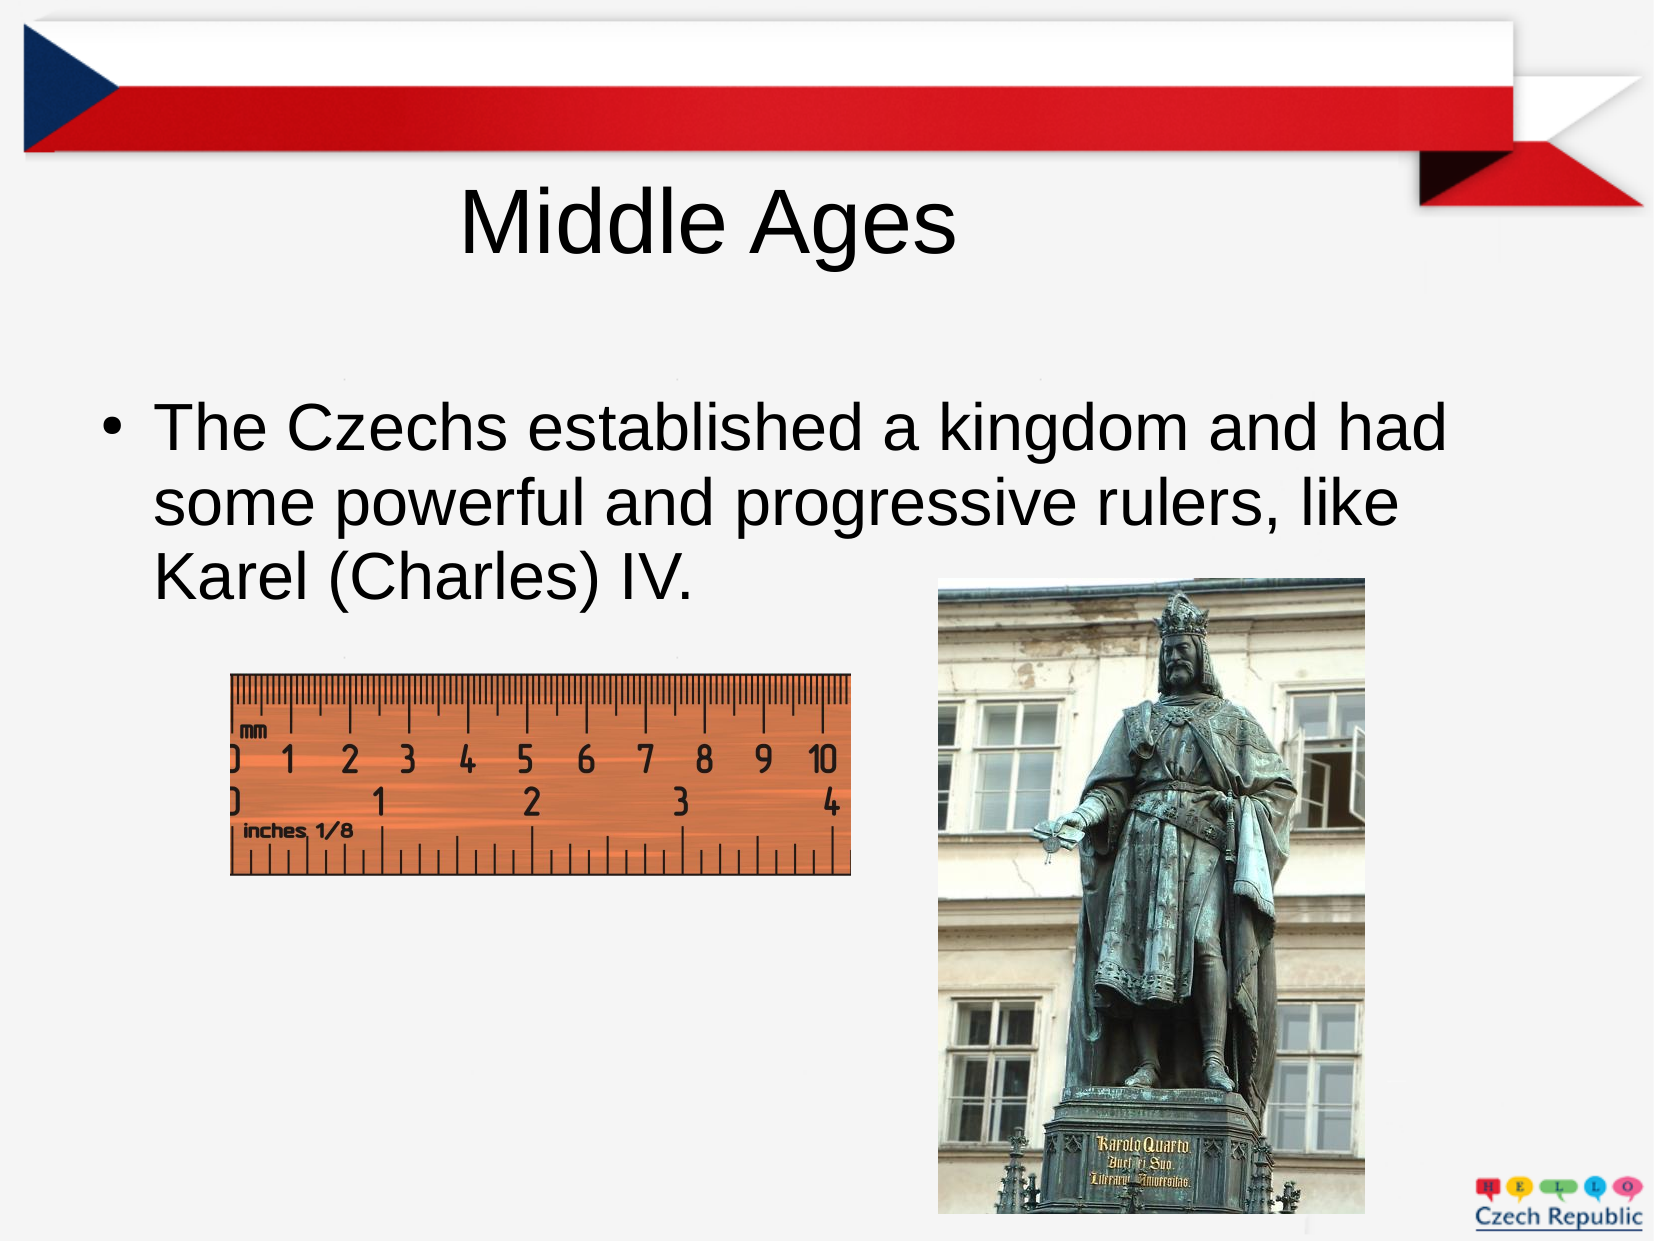

# Middle Ages
The Czechs established a kingdom and had some powerful and progressive rulers, like Karel (Charles) IV.